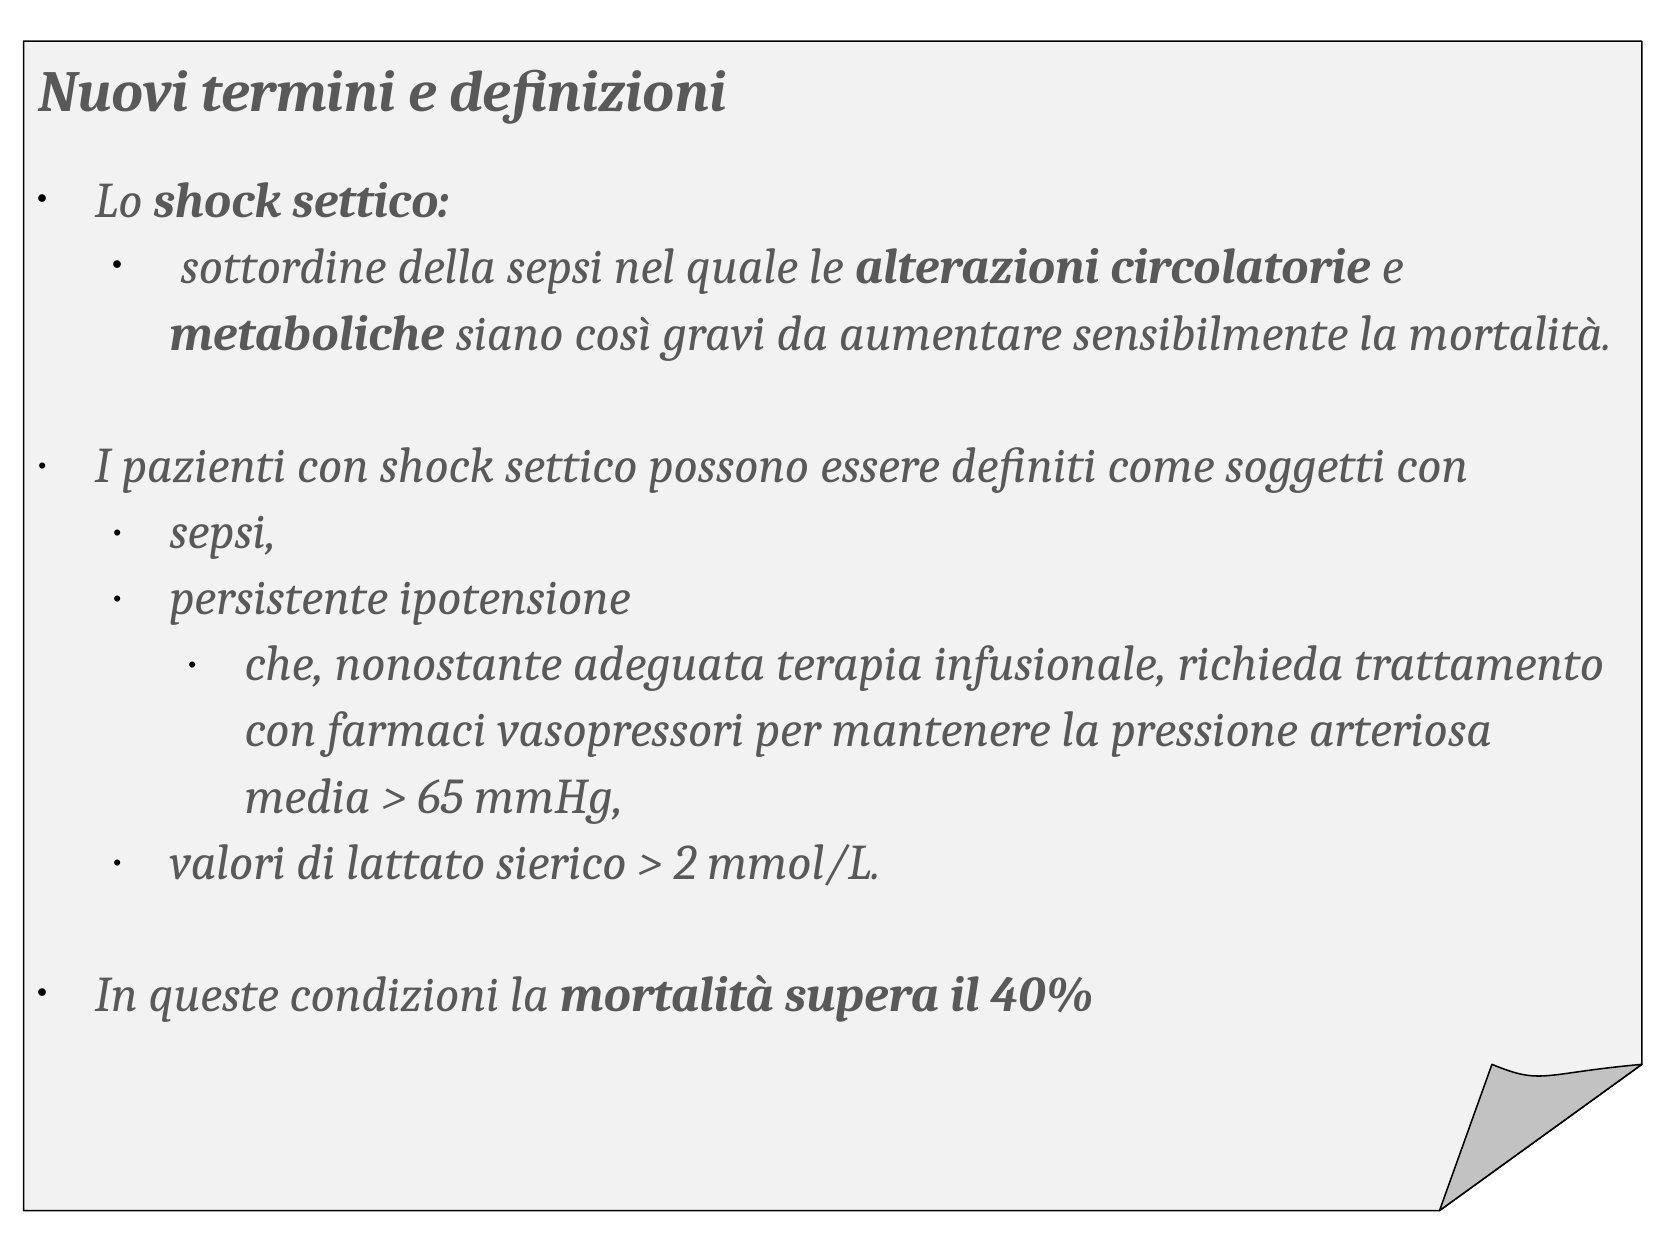

Nuovi termini e definizioni
Lo shock settico:
 sottordine della sepsi nel quale le alterazioni circolatorie e metaboliche siano così gravi da aumentare sensibilmente la mortalità.
I pazienti con shock settico possono essere definiti come soggetti con
sepsi,
persistente ipotensione
che, nonostante adeguata terapia infusionale, richieda trattamento con farmaci vasopressori per mantenere la pressione arteriosa media > 65 mmHg,
valori di lattato sierico > 2 mmol/L.
In queste condizioni la mortalità supera il 40%